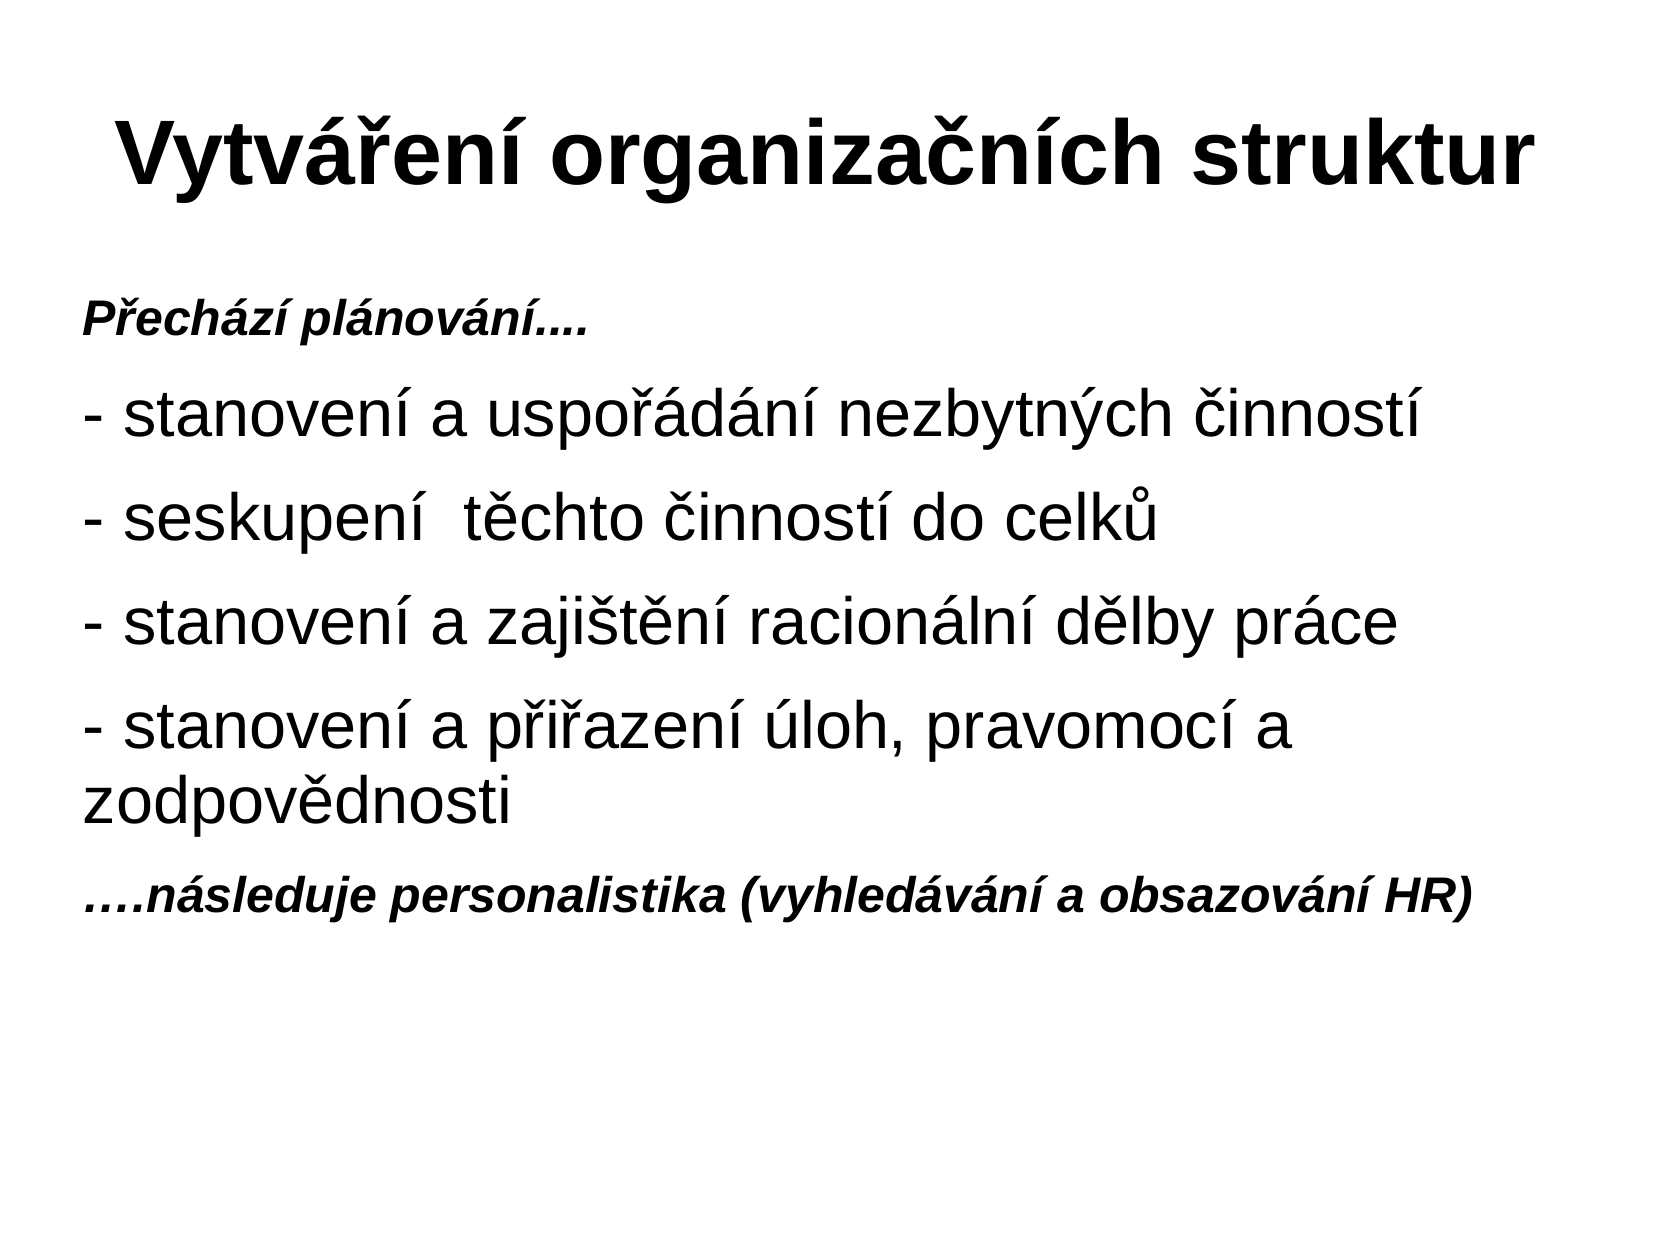

# Vytváření organizačních struktur
Přechází plánování....
- stanovení a uspořádání nezbytných činností
- seskupení těchto činností do celků
- stanovení a zajištění racionální dělby práce
- stanovení a přiřazení úloh, pravomocí a zodpovědnosti
….následuje personalistika (vyhledávání a obsazování HR)